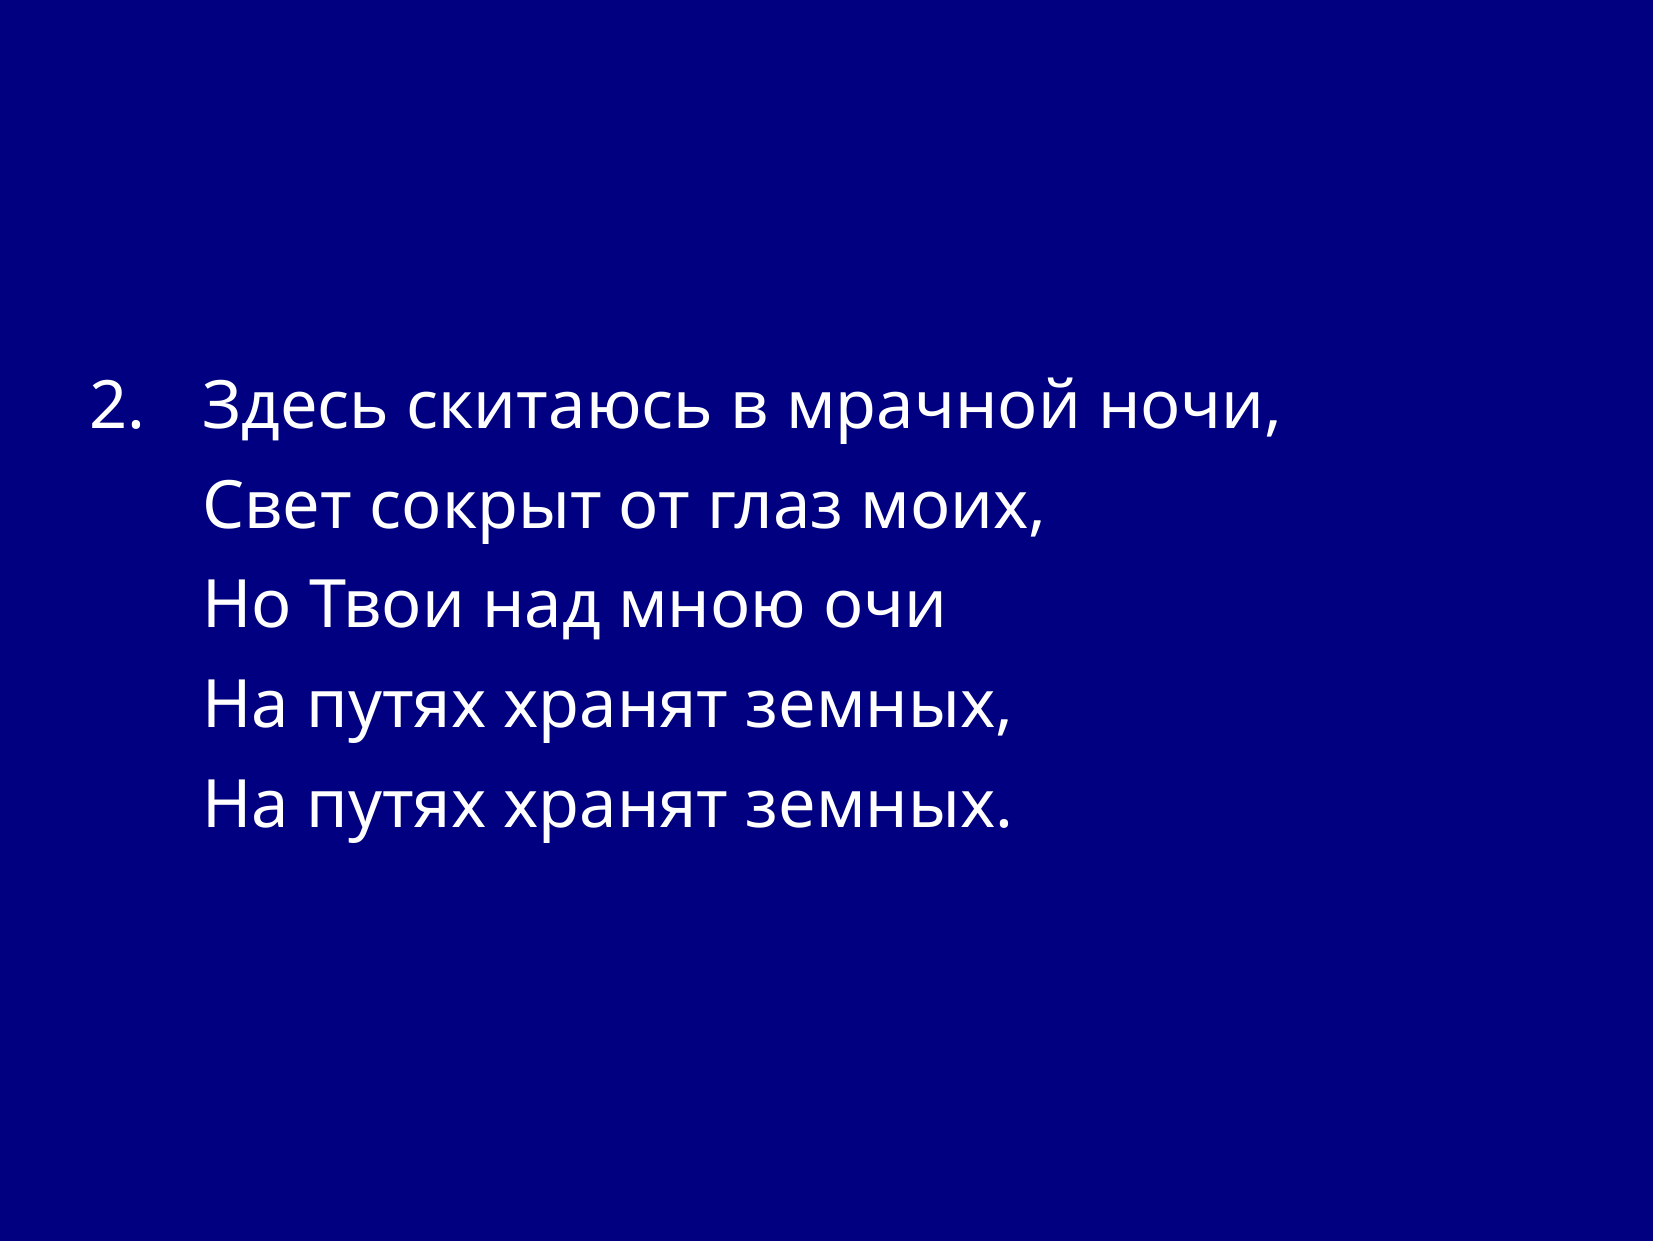

2.	Здесь скитаюсь в мрачной ночи,
	Свет сокрыт от глаз моих,
	Но Твои над мною очи
	На путях хранят земных,
	На путях хранят земных.